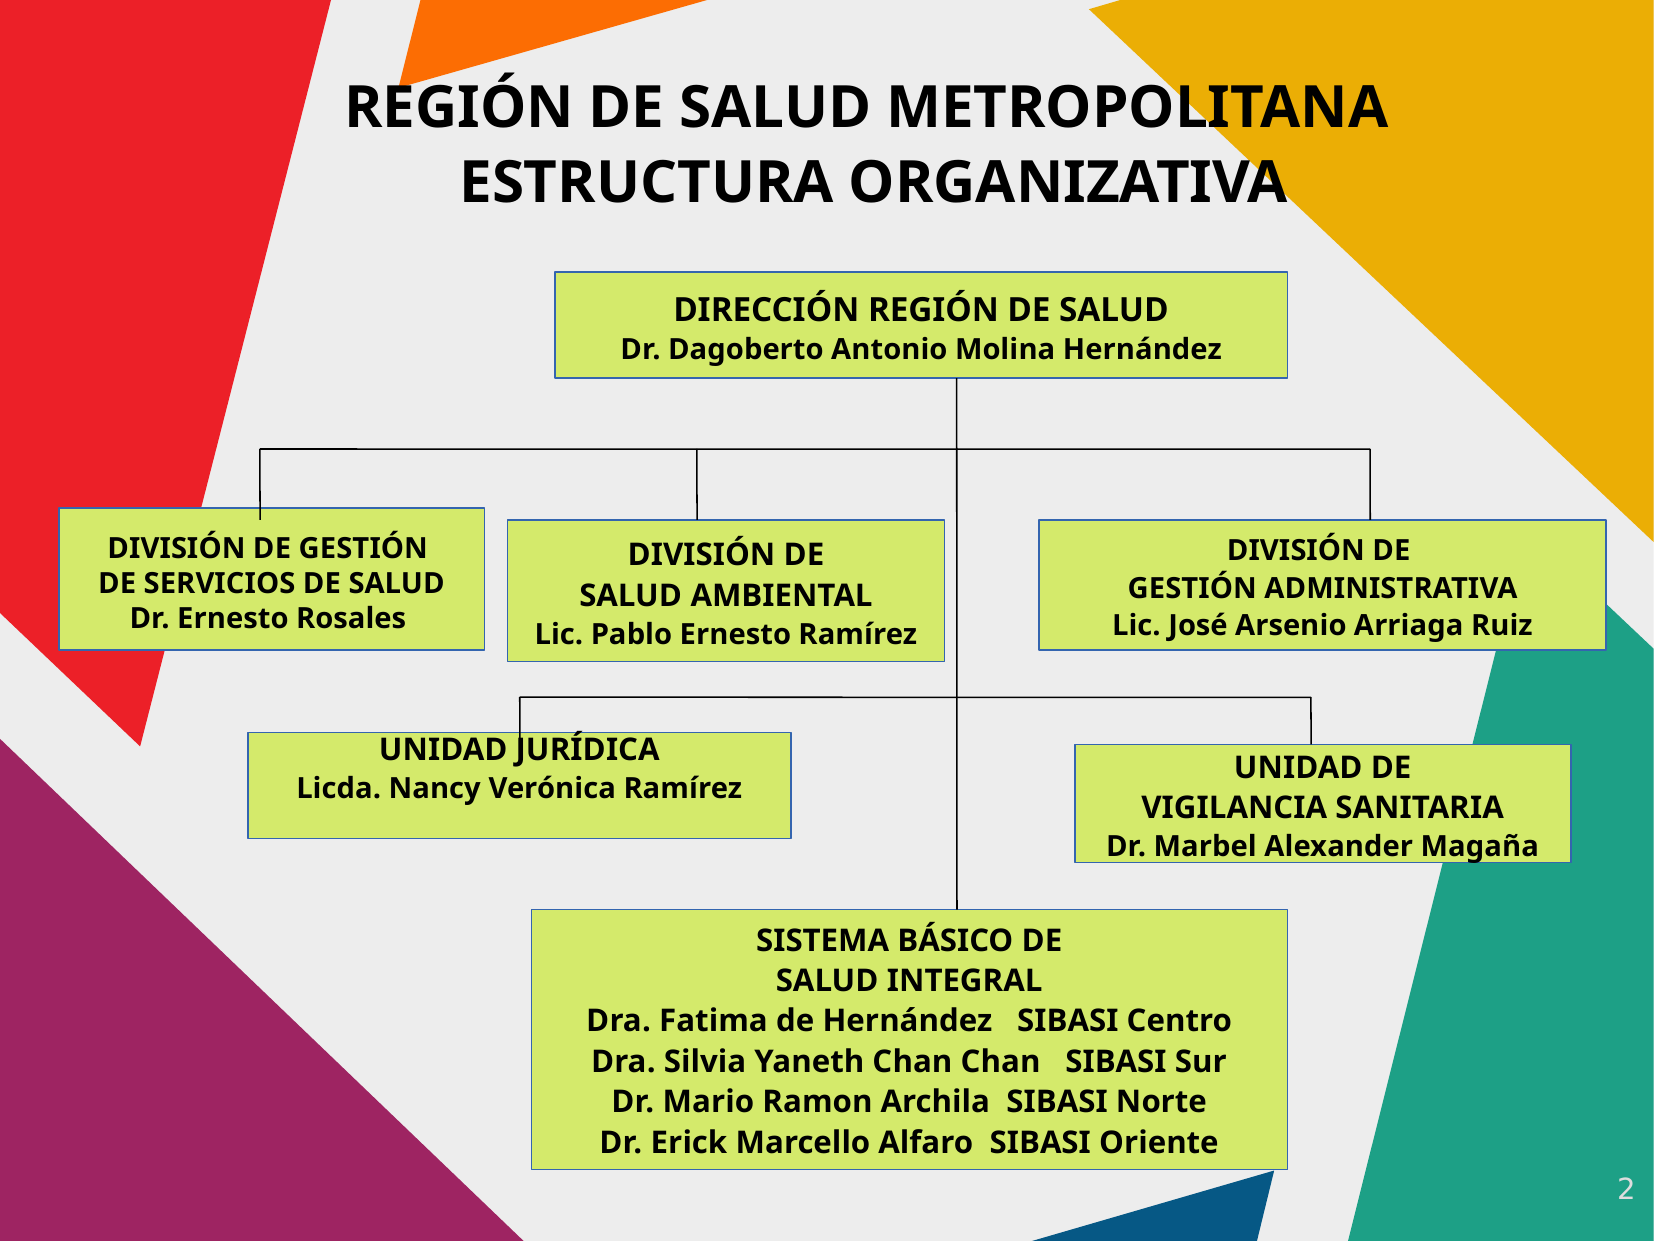

# REGIÓN DE SALUD METROPOLITANA ESTRUCTURA ORGANIZATIVA
DIRECCIÓN REGIÓN DE SALUD
Dr. Dagoberto Antonio Molina Hernández
DIVISIÓN DE GESTIÓN
DE SERVICIOS DE SALUD
Dr. Ernesto Rosales
DIVISIÓN DE
SALUD AMBIENTAL
Lic. Pablo Ernesto Ramírez
DIVISIÓN DE
GESTIÓN ADMINISTRATIVA
Lic. José Arsenio Arriaga Ruiz
UNIDAD JURÍDICA
Licda. Nancy Verónica Ramírez
UNIDAD DE
VIGILANCIA SANITARIA
Dr. Marbel Alexander Magaña
SISTEMA BÁSICO DE
SALUD INTEGRAL
Dra. Fatima de Hernández SIBASI Centro
Dra. Silvia Yaneth Chan Chan SIBASI Sur
Dr. Mario Ramon Archila SIBASI Norte
Dr. Erick Marcello Alfaro SIBASI Oriente
2